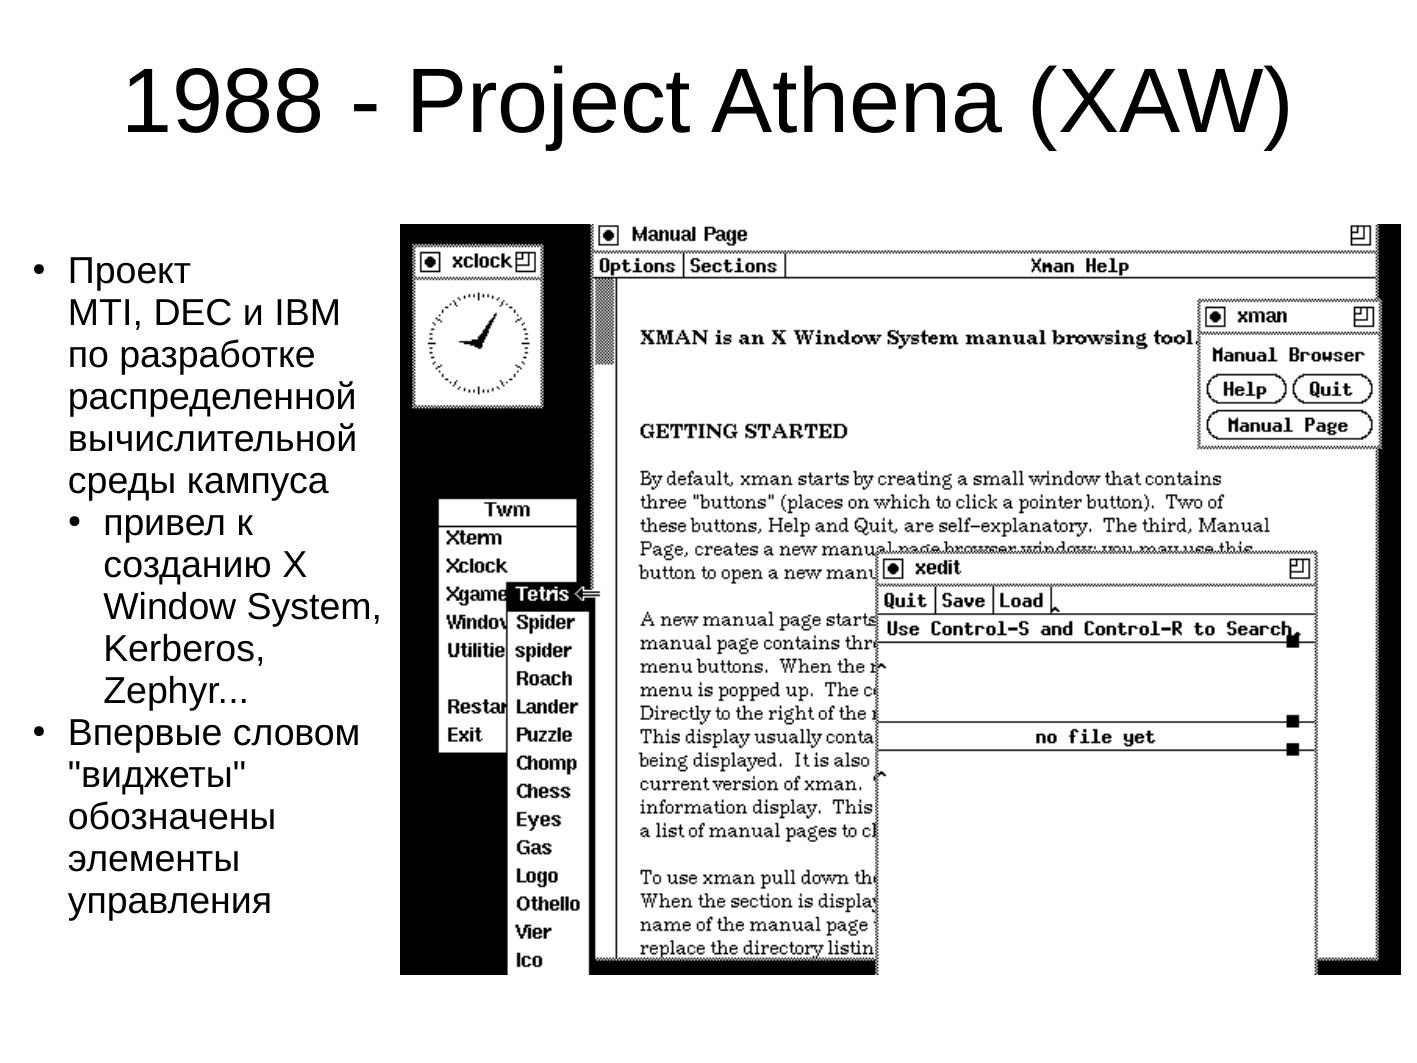

1988 - Project Athena (XAW)
Проект
MTI, DEC и IBM
по разработке распределенной вычислительной среды кампуса
привел к созданию X Window System, Kerberos, Zephyr...
Впервые словом "виджеты" обозначены элементы управления